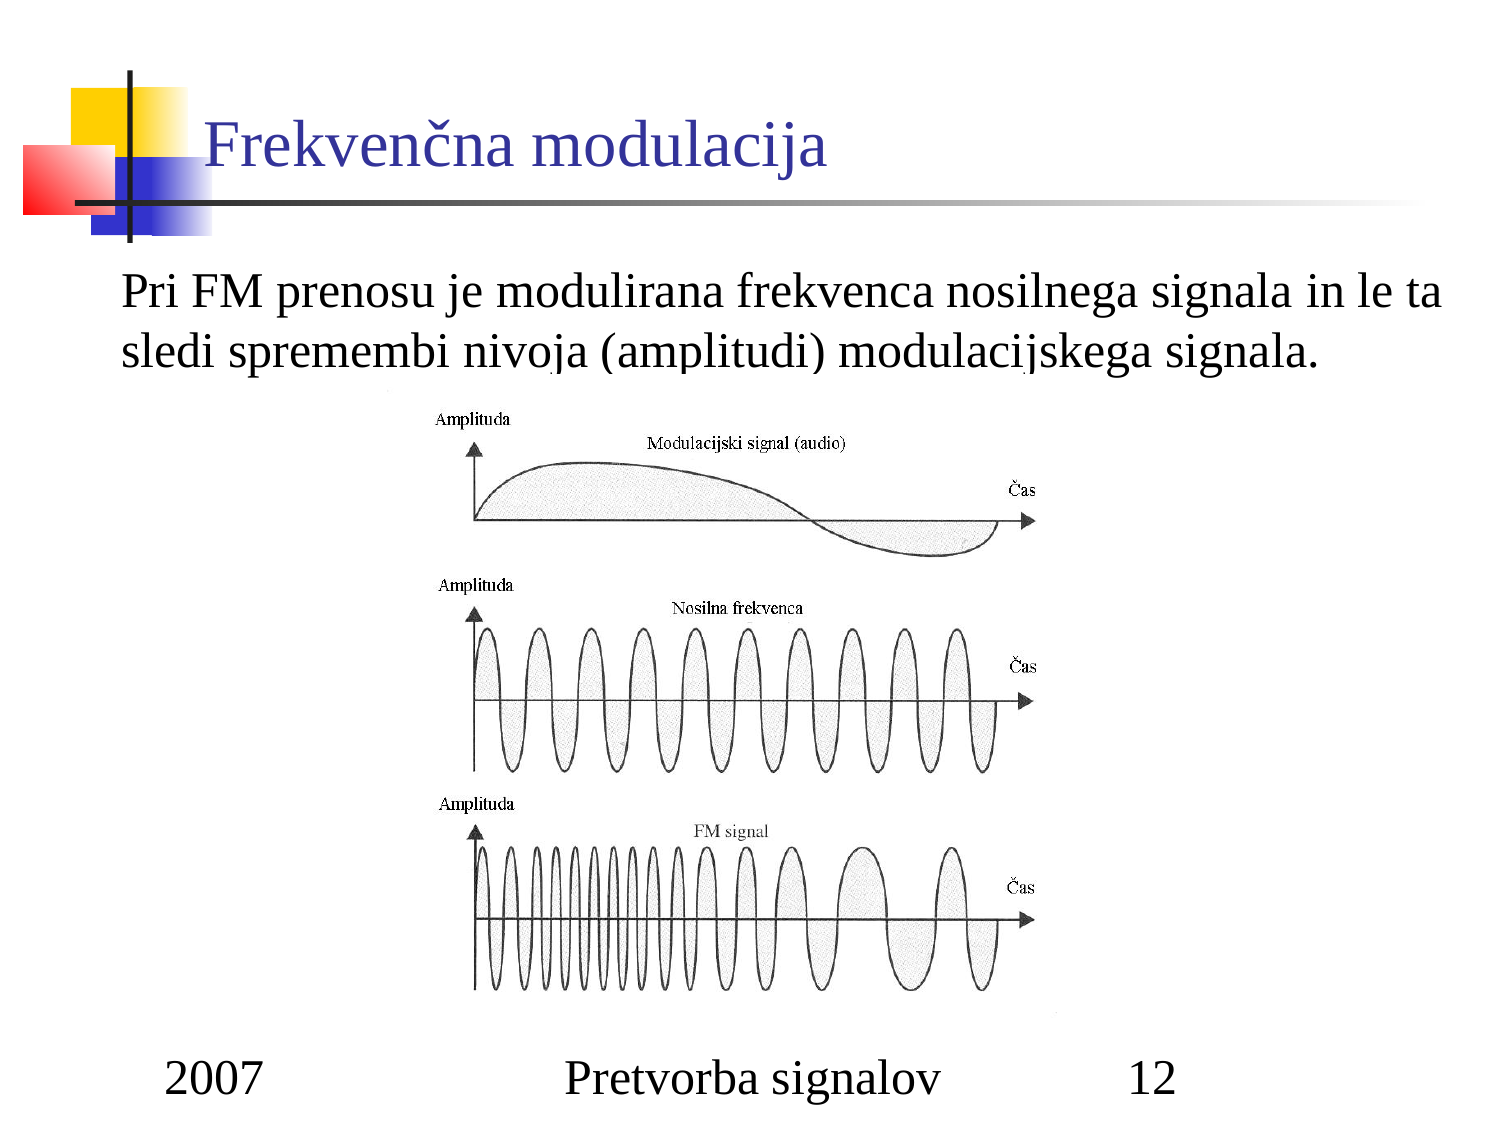

# Frekvenčna modulacija
	Pri FM prenosu je modulirana frekvenca nosilnega signala in le ta sledi spremembi nivoja (amplitudi) modulacijskega signala.
2007
Pretvorba signalov
12